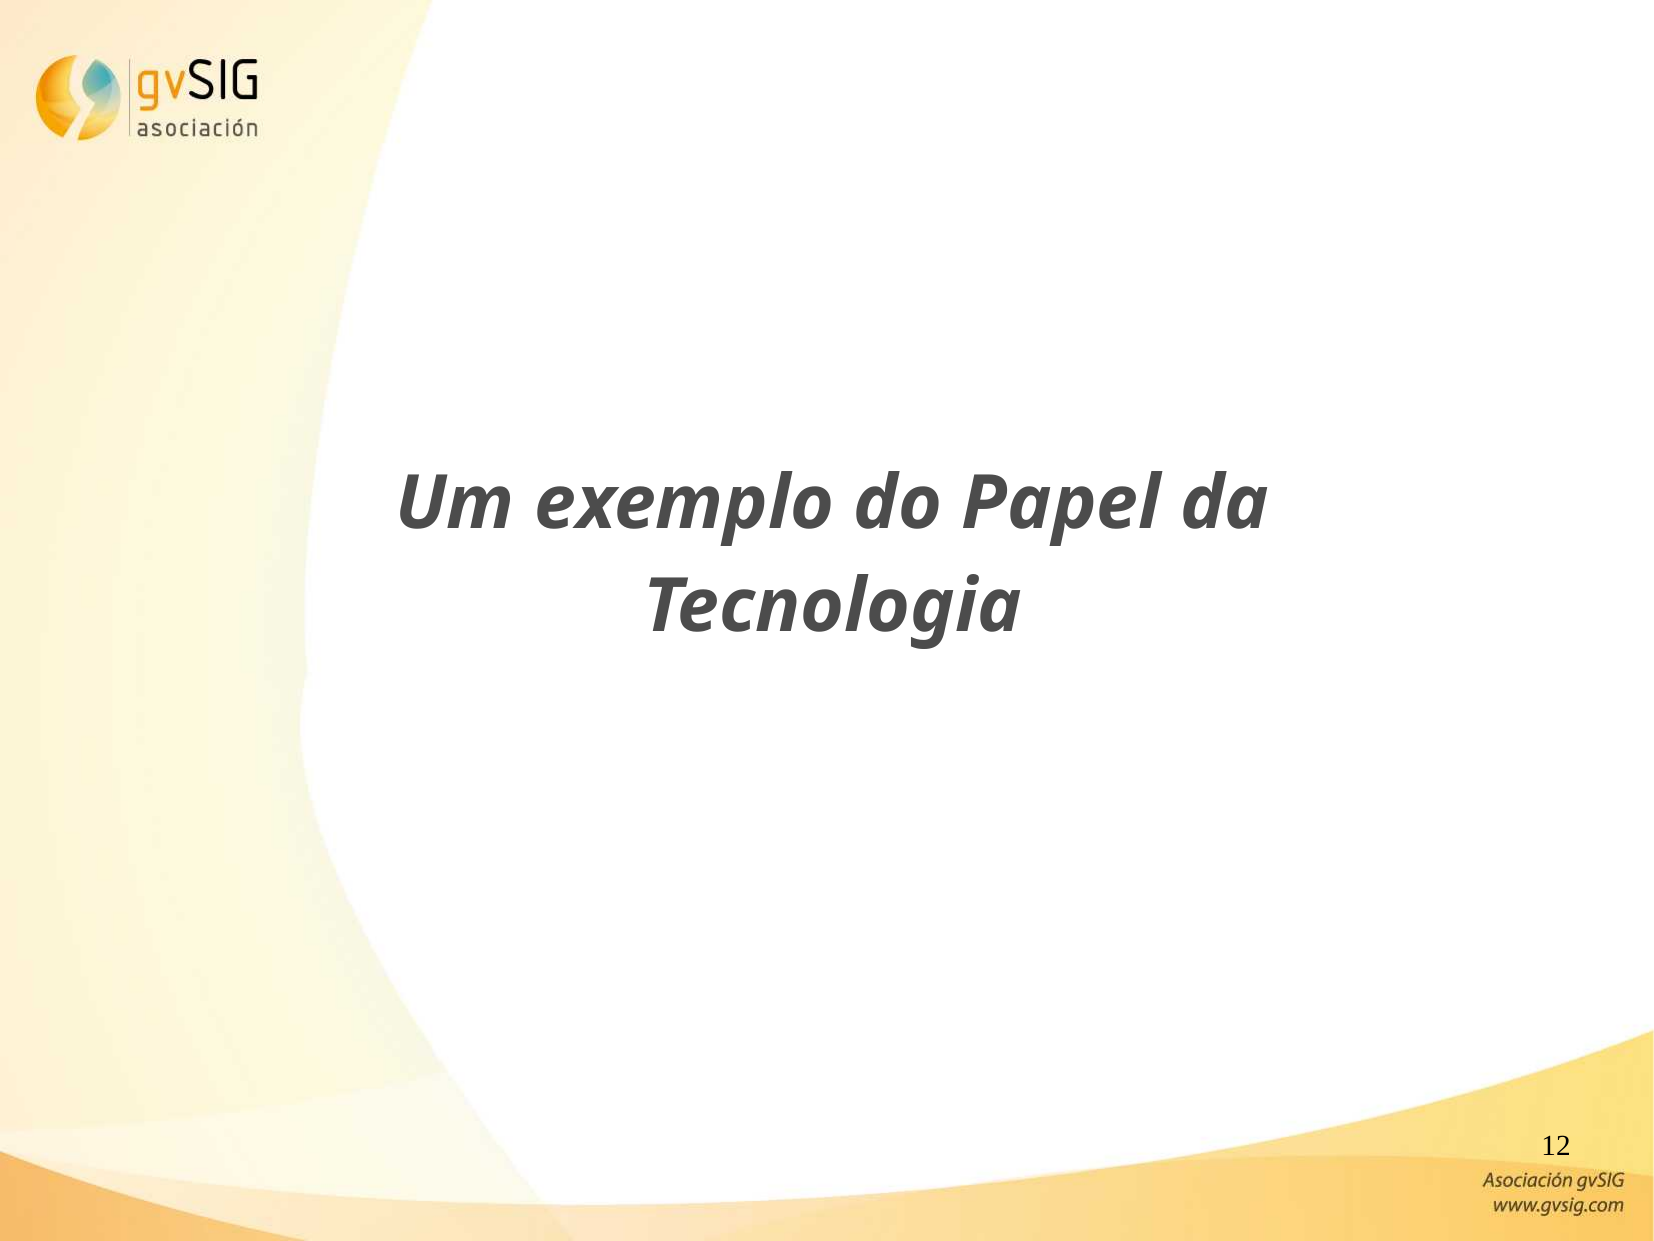

# Um exemplo do Papel da Tecnologia
12